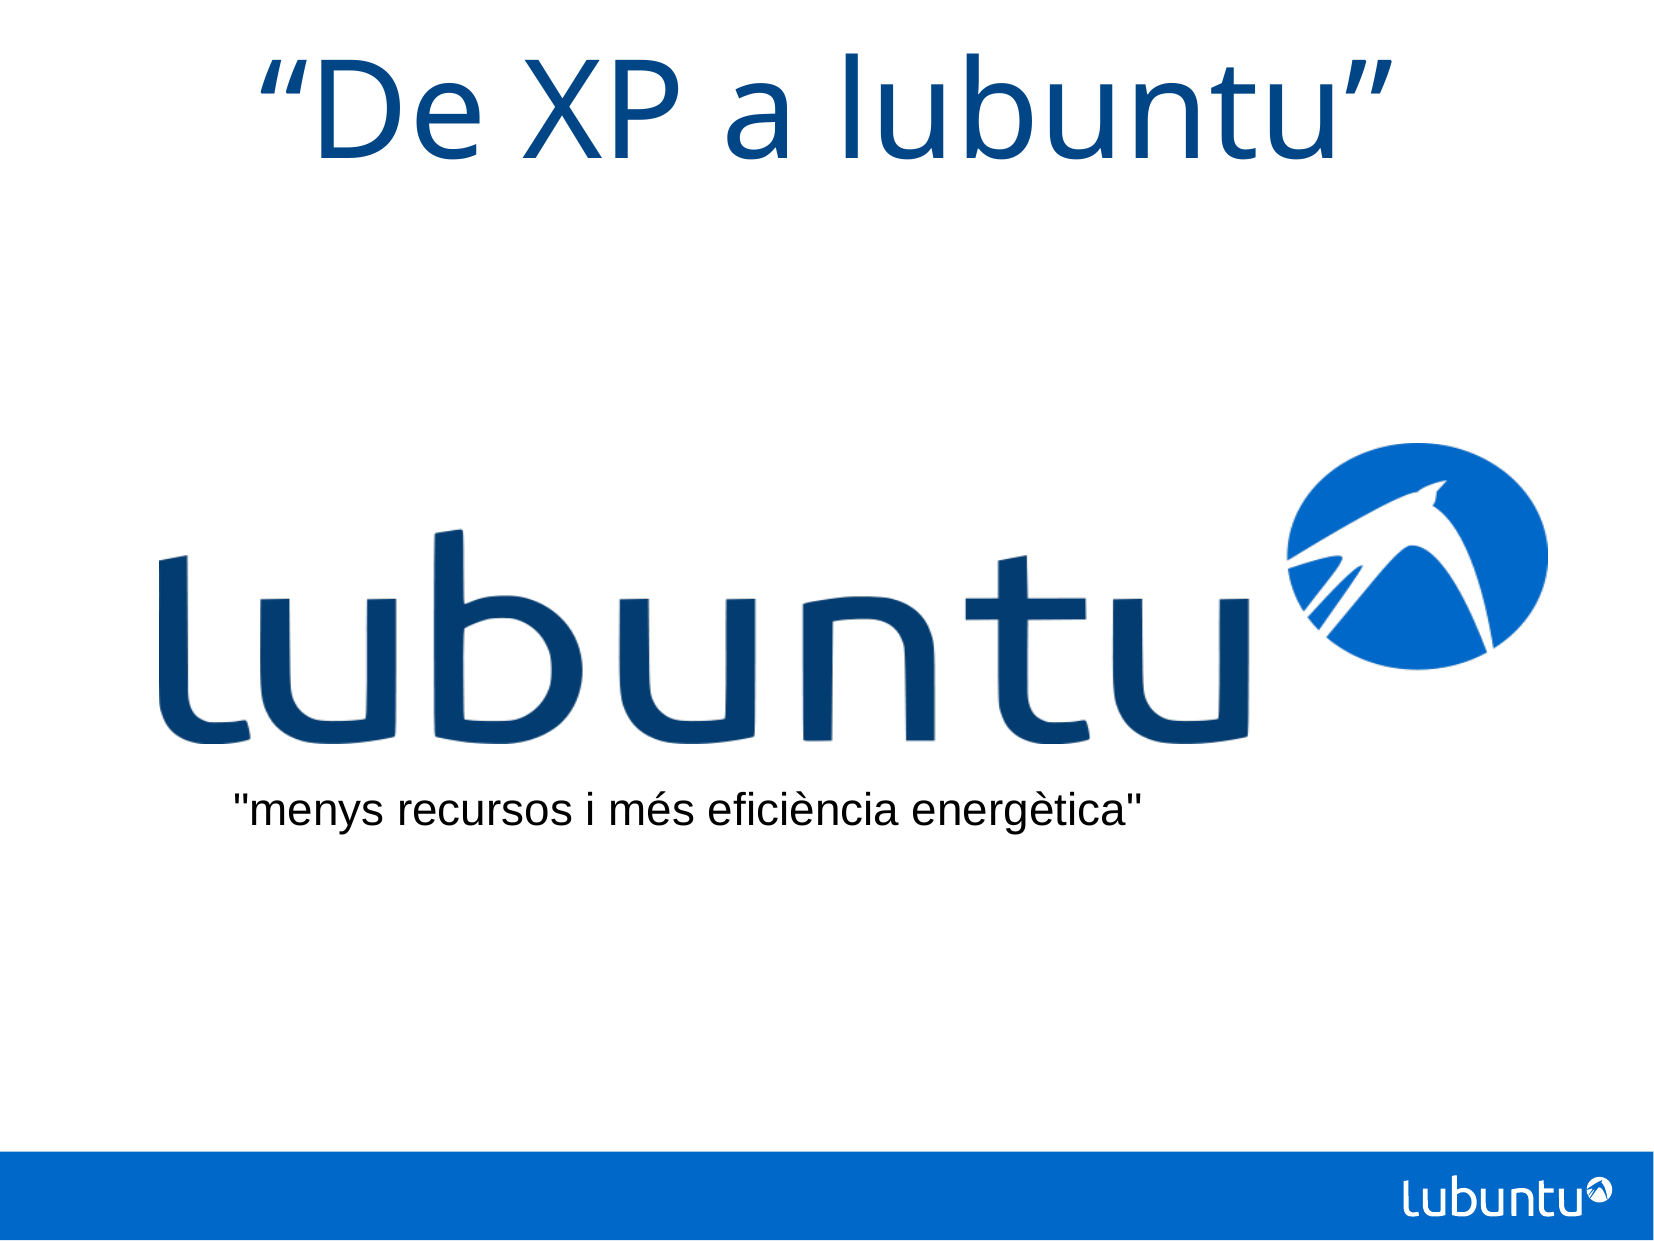

# “De XP a lubuntu”
"menys recursos i més eficiència energètica"